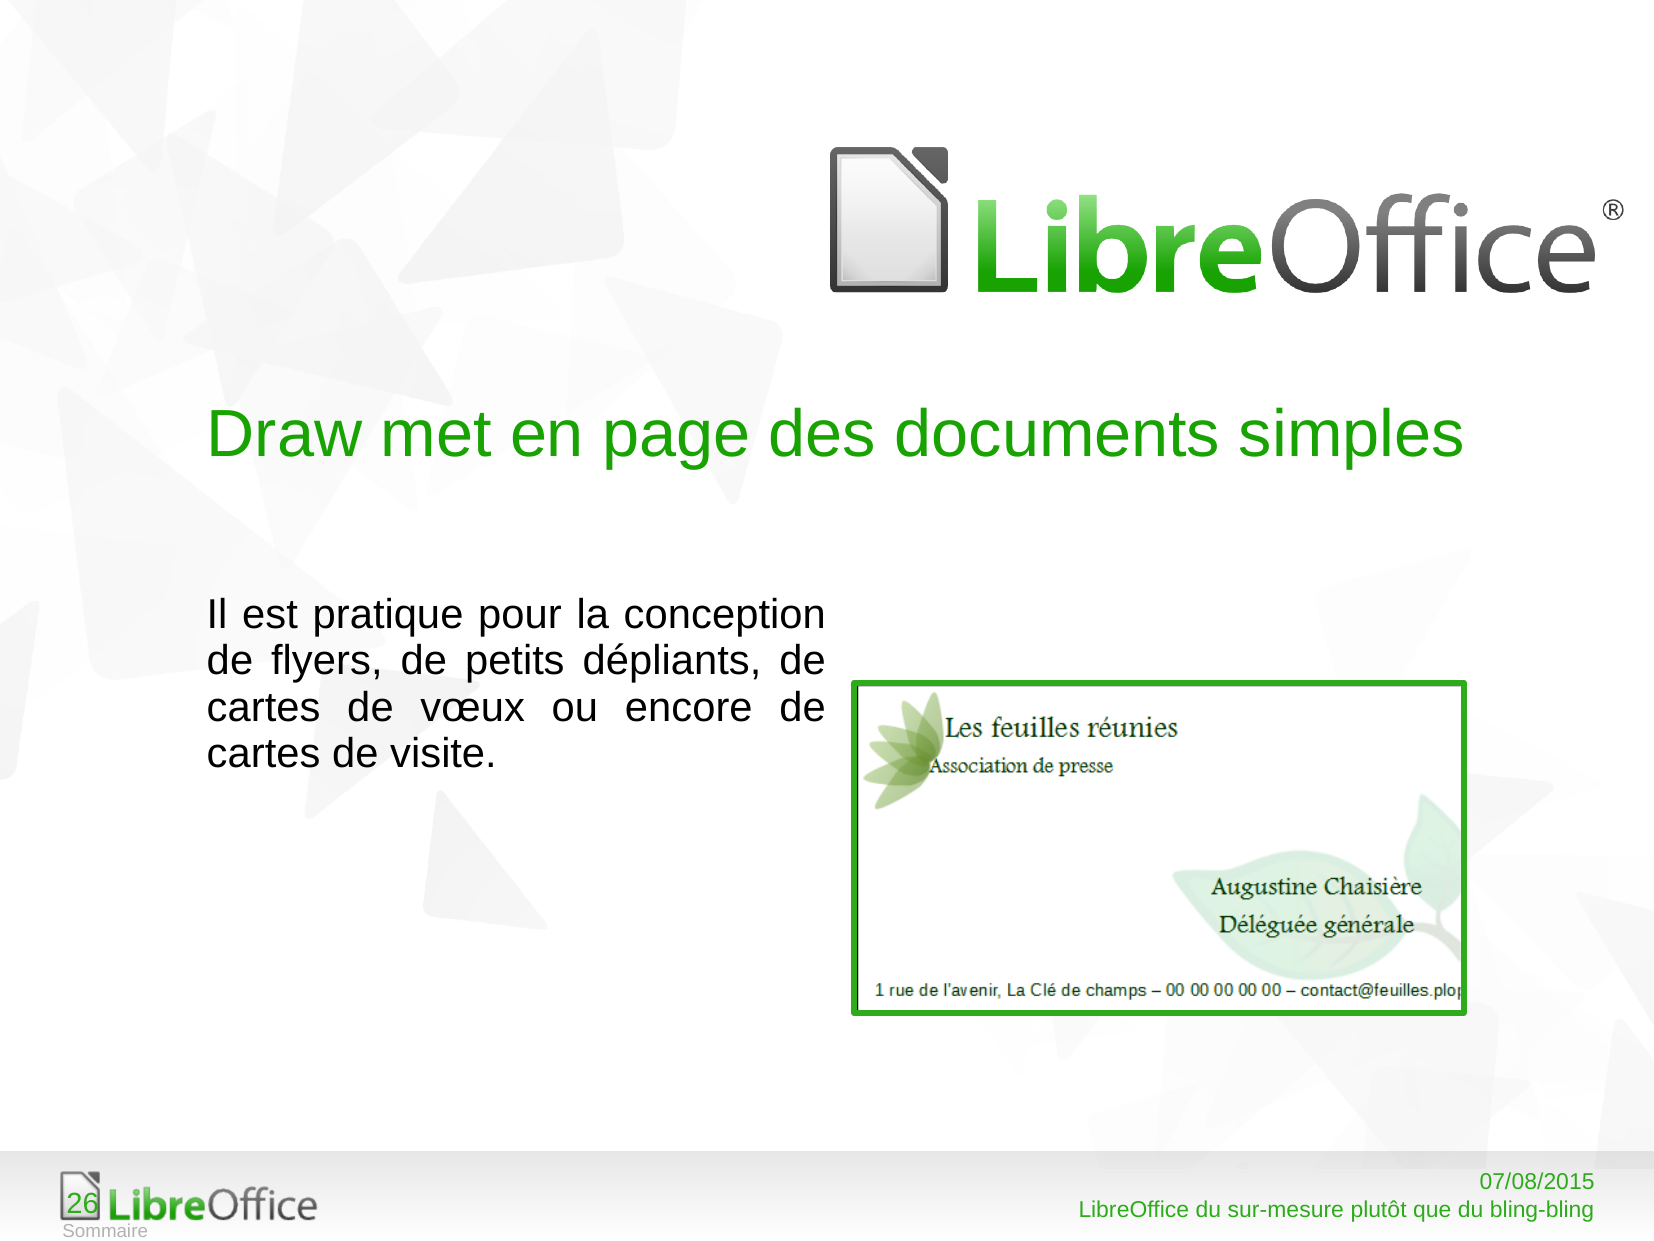

# Draw met en page des documents simples
Il est pratique pour la conception de flyers, de petits dépliants, de cartes de vœux ou encore de cartes de visite.
07/08/2015
26
LibreOffice du sur-mesure plutôt que du bling-bling